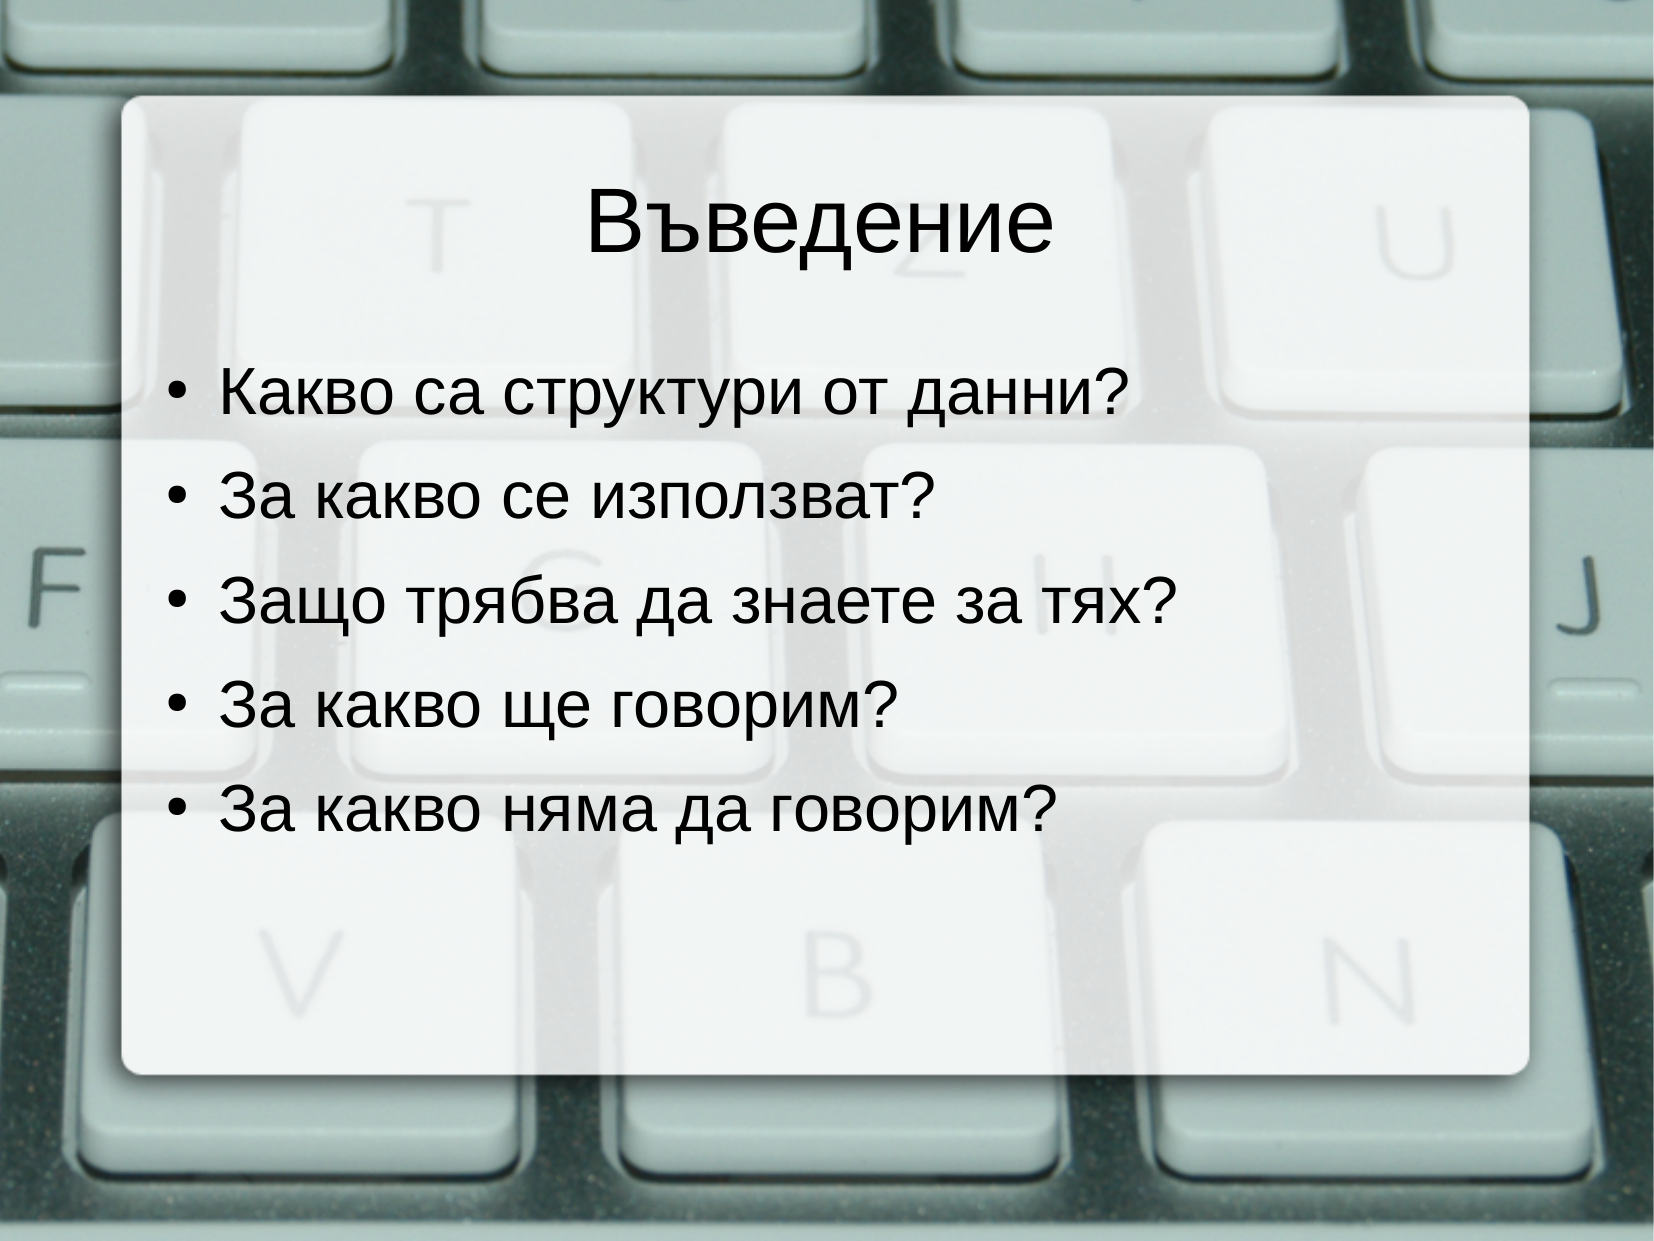

# Въведение
Какво са структури от данни?
За какво се използват?
Защо трябва да знаете за тях?
За какво ще говорим?
За какво няма да говорим?